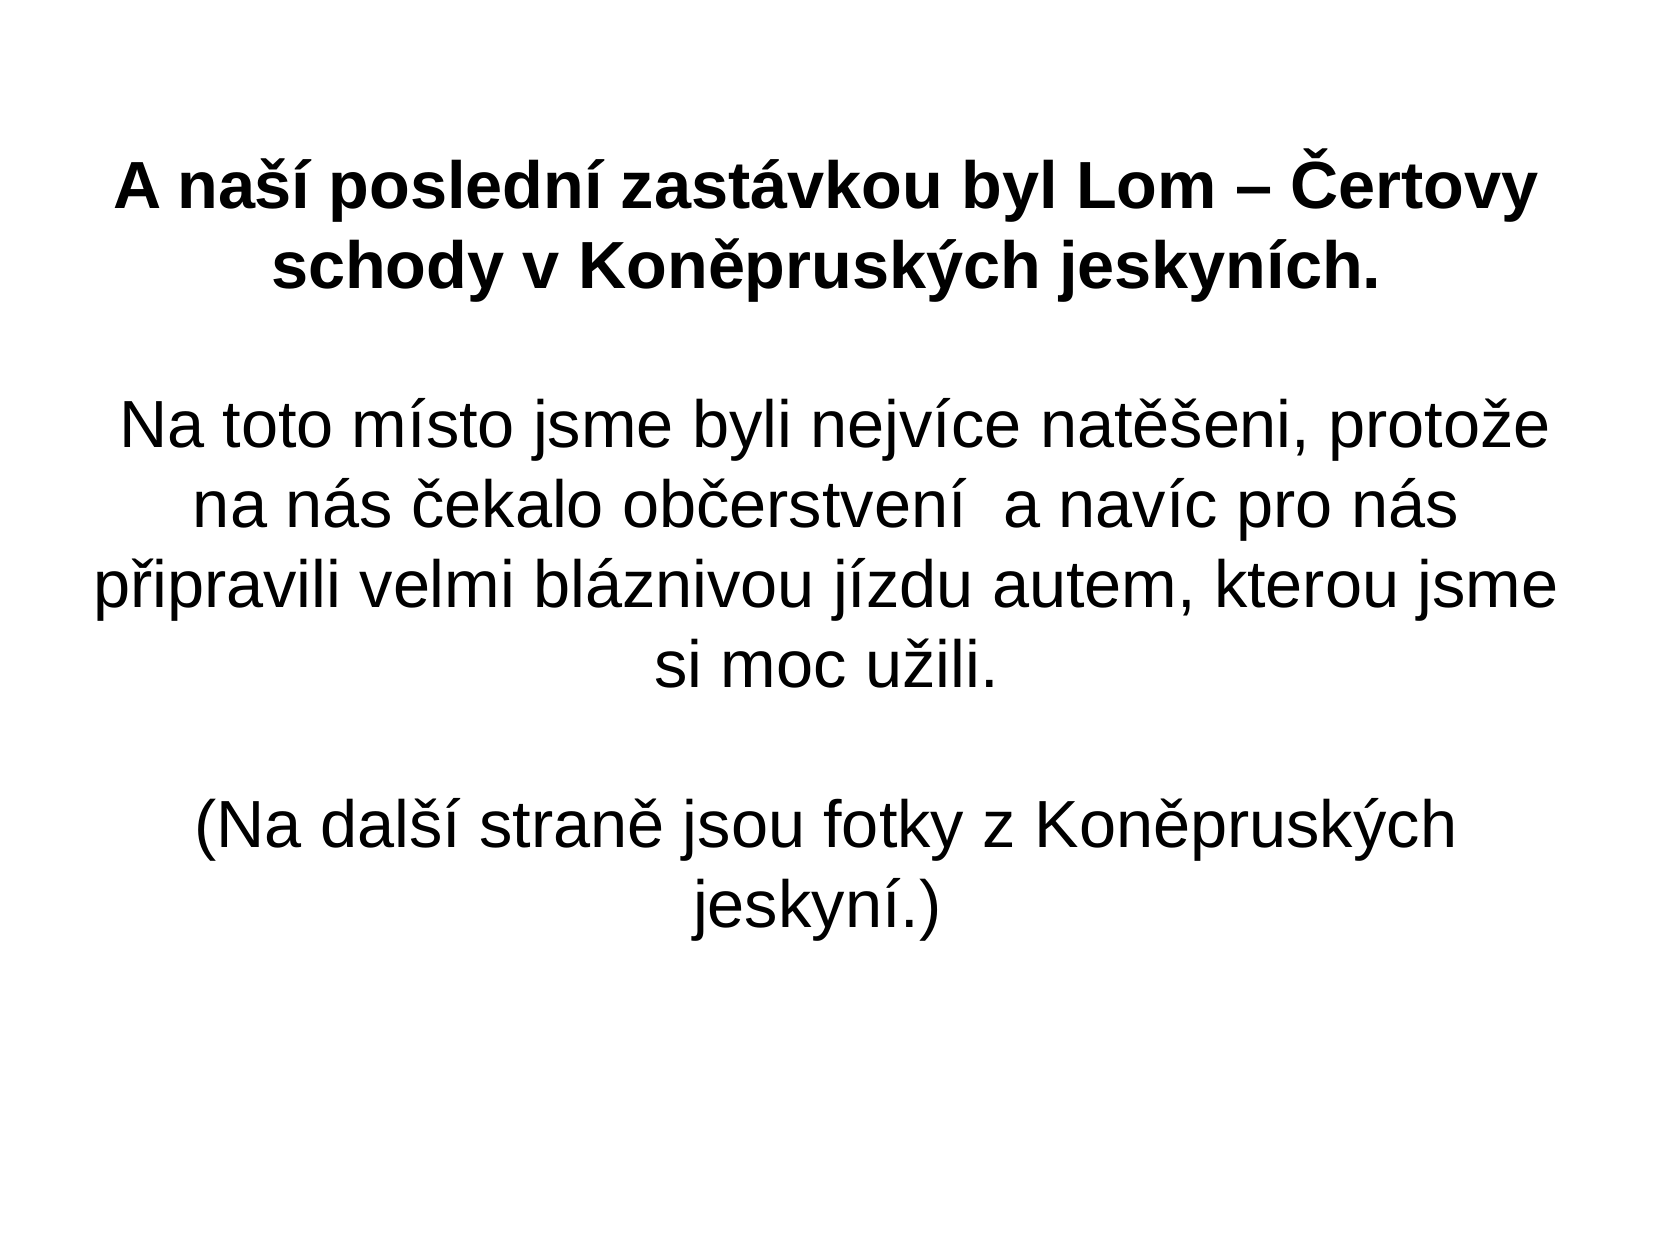

A naší poslední zastávkou byl Lom – Čertovy schody v Koněpruských jeskyních.
 Na toto místo jsme byli nejvíce natěšeni, protože na nás čekalo občerstvení a navíc pro nás připravili velmi bláznivou jízdu autem, kterou jsme si moc užili.
(Na další straně jsou fotky z Koněpruských jeskyní.)